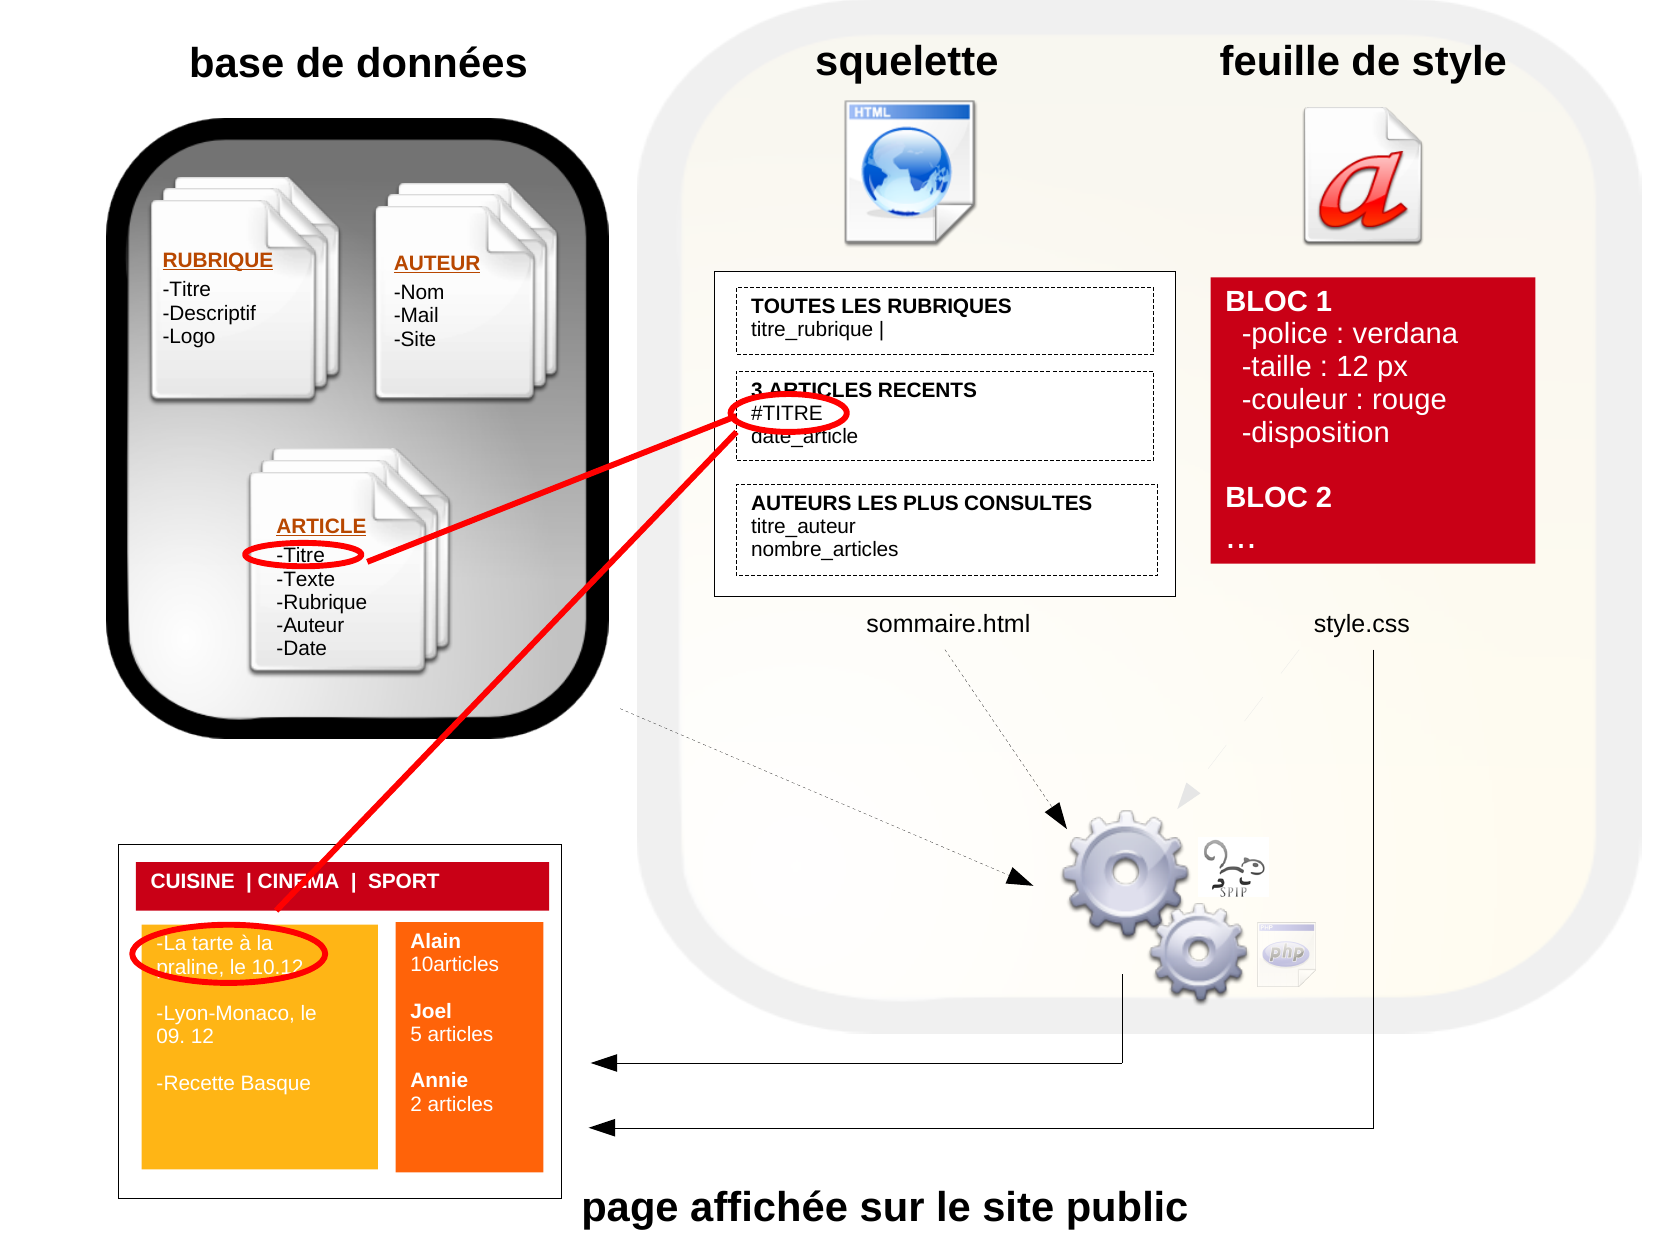

squelette
feuille de style
base de données
RUBRIQUE
-Titre
-Descriptif
-Logo
AUTEUR
-Nom
-Mail
-Site
RUBRIQUE
-Titre
-Descriptif
-Logo
AUTEUR
-Nom
-Mail
-Site
RUBRIQUE
-Titre
-Descriptif
-Logo
AUTEUR
-Nom
-Mail
-Site
TOUTES LES RUBRIQUES
titre_rubrique |
3 ARTICLES RECENTS
#TITRE
date_article
AUTEURS LES PLUS CONSULTES
titre_auteur
nombre_articles
sommaire.html
BLOC 1
 -police : verdana
 -taille : 12 px
 -couleur : rouge
 -disposition
BLOC 2
...
style.css
ARTICLE
-Titre
-Texte
-Rubrique
-Auteur
ARTICLE
-Titre
-Texte
-Rubrique
-Auteur
ARTICLE
-Titre
-Texte
-Rubrique
-Auteur
-Date
CUISINE | CINEMA | SPORT
Alain
10articles
Joel
5 articles
Annie
2 articles
-La tarte à la praline, le 10.12
-Lyon-Monaco, le 09. 12
-Recette Basque
page affichée sur le site public